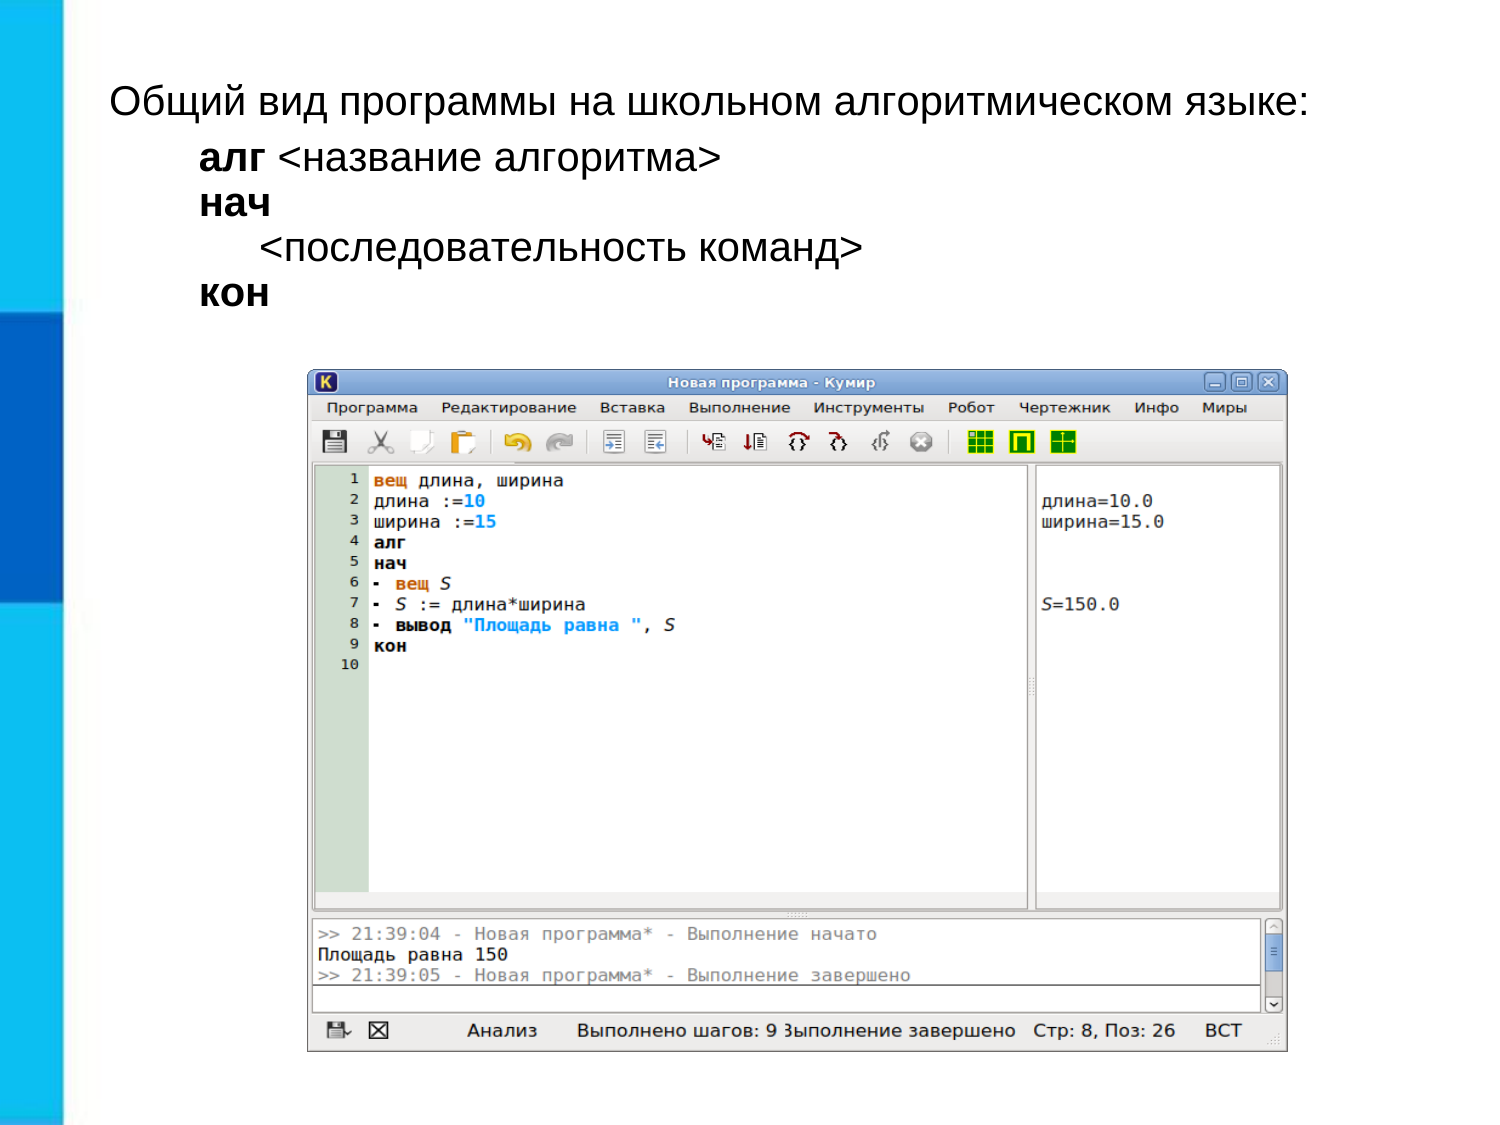

Общий вид программы на школьном алгоритмическом языке:
алг <название алгоритма>
нач
 	<последовательность команд>
кон